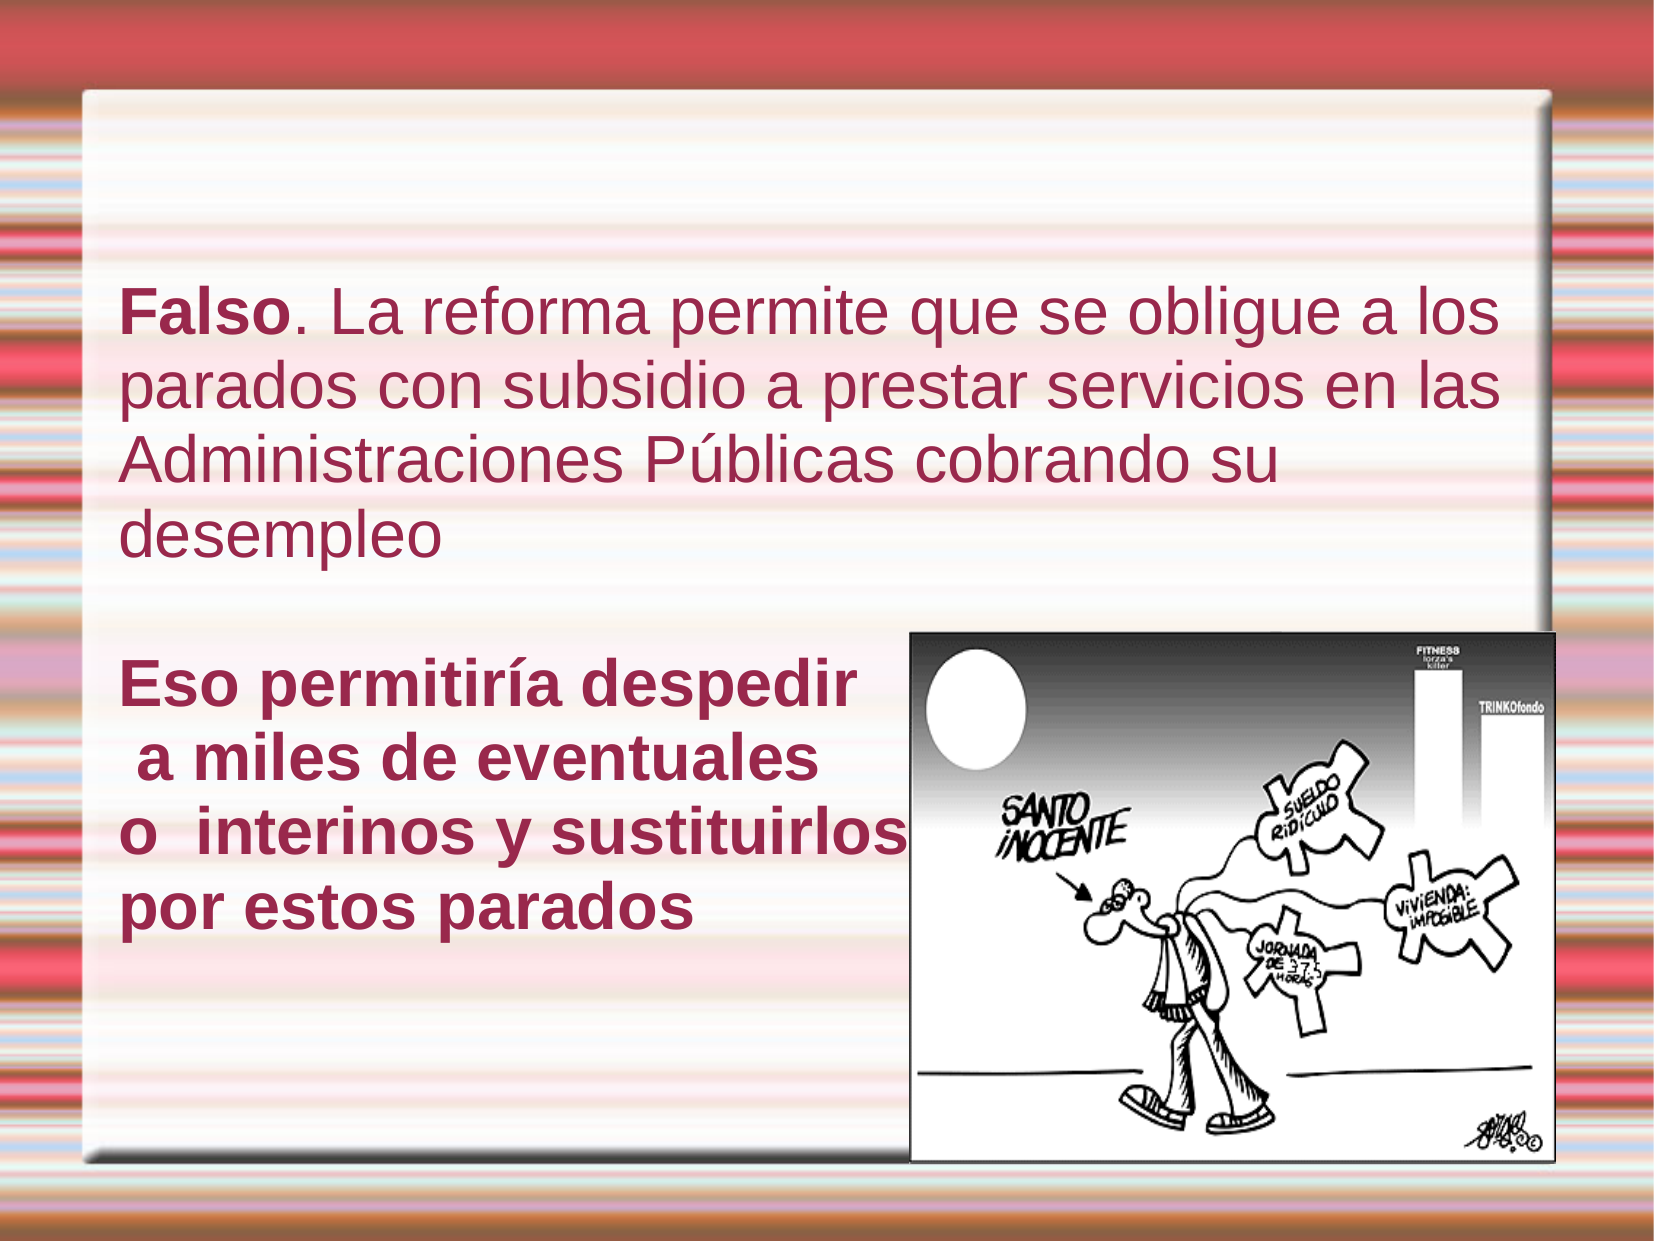

Falso. La reforma permite que se obligue a los parados con subsidio a prestar servicios en las Administraciones Públicas cobrando su desempleo
Eso permitiría despedir
 a miles de eventuales
o interinos y sustituirlos
por estos parados